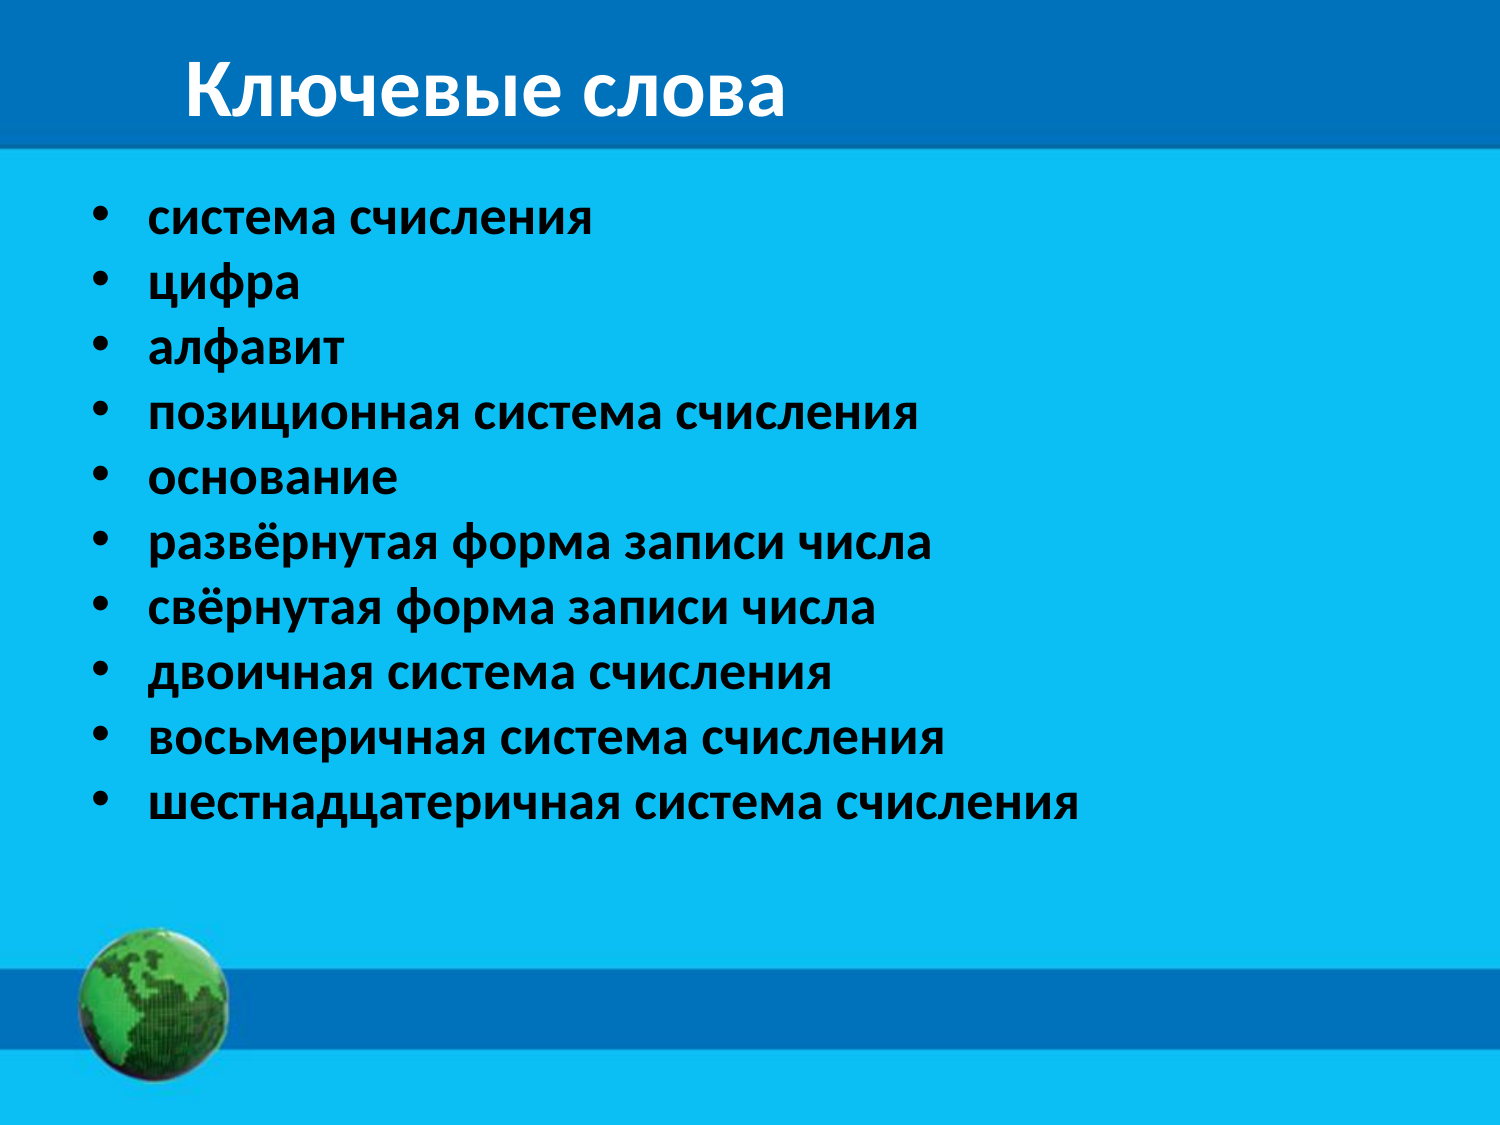

Ключевые слова
система счисления
цифра
алфавит
позиционная система счисления
основание
развёрнутая форма записи числа
свёрнутая форма записи числа
двоичная система счисления
восьмеричная система счисления
шестнадцатеричная система счисления